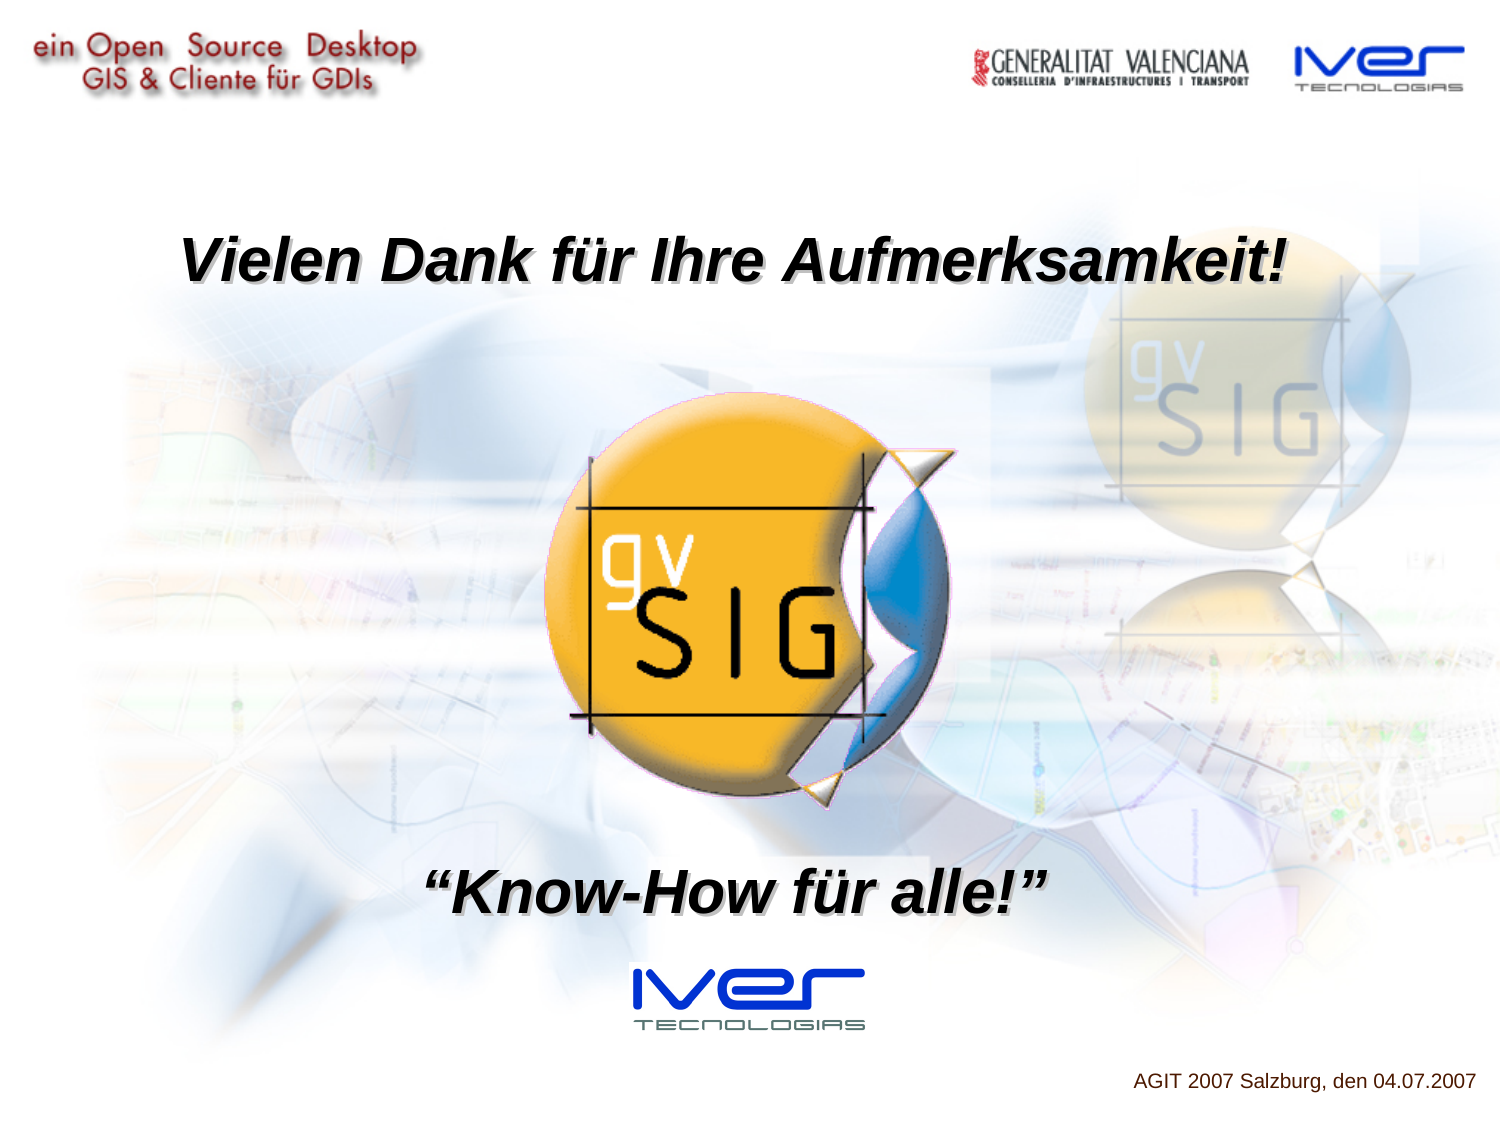

Vielen Dank für Ihre Aufmerksamkeit!
“Know-How für alle!”
AGIT 2007 Salzburg, den 04.07.2007